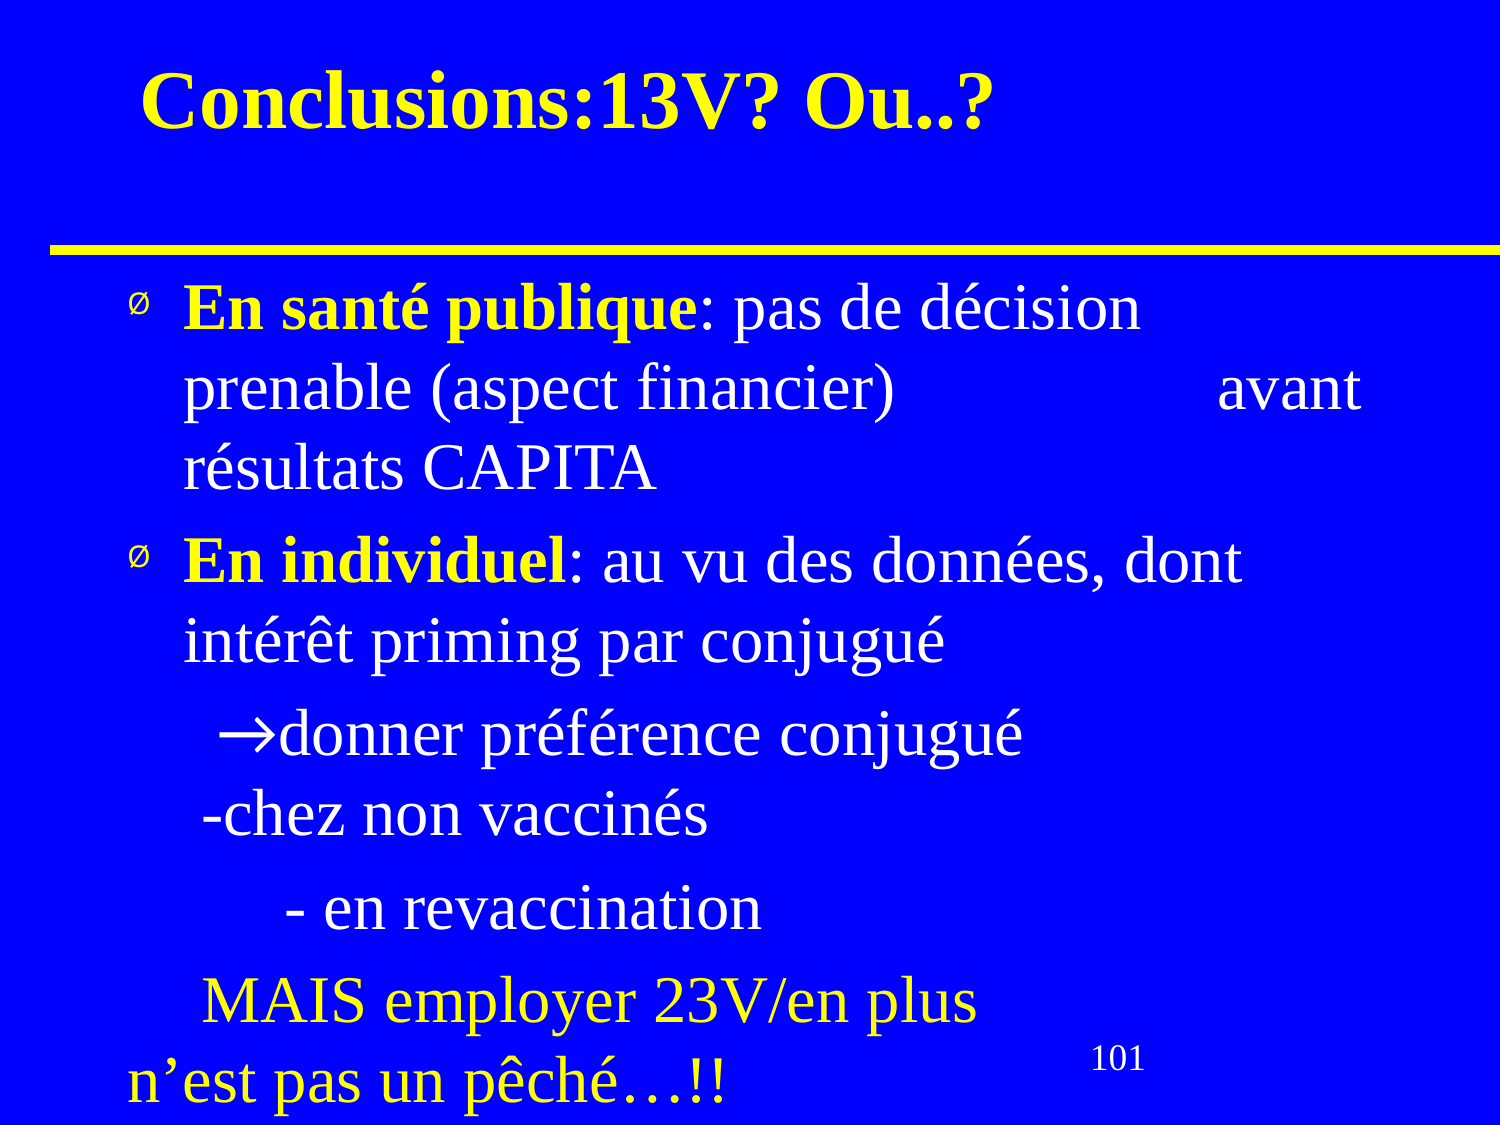

# Conclusions:13V? Ou..?
En santé publique: pas de décision 	prenable (aspect financier)					avant résultats CAPITA
En individuel: au vu des données, dont 	intérêt priming par conjugué
	 →donner préférence conjugué 			 	-chez non vaccinés
 	 - en revaccination
	MAIS employer 23V/en plus 				 n’est pas un pêché…!!